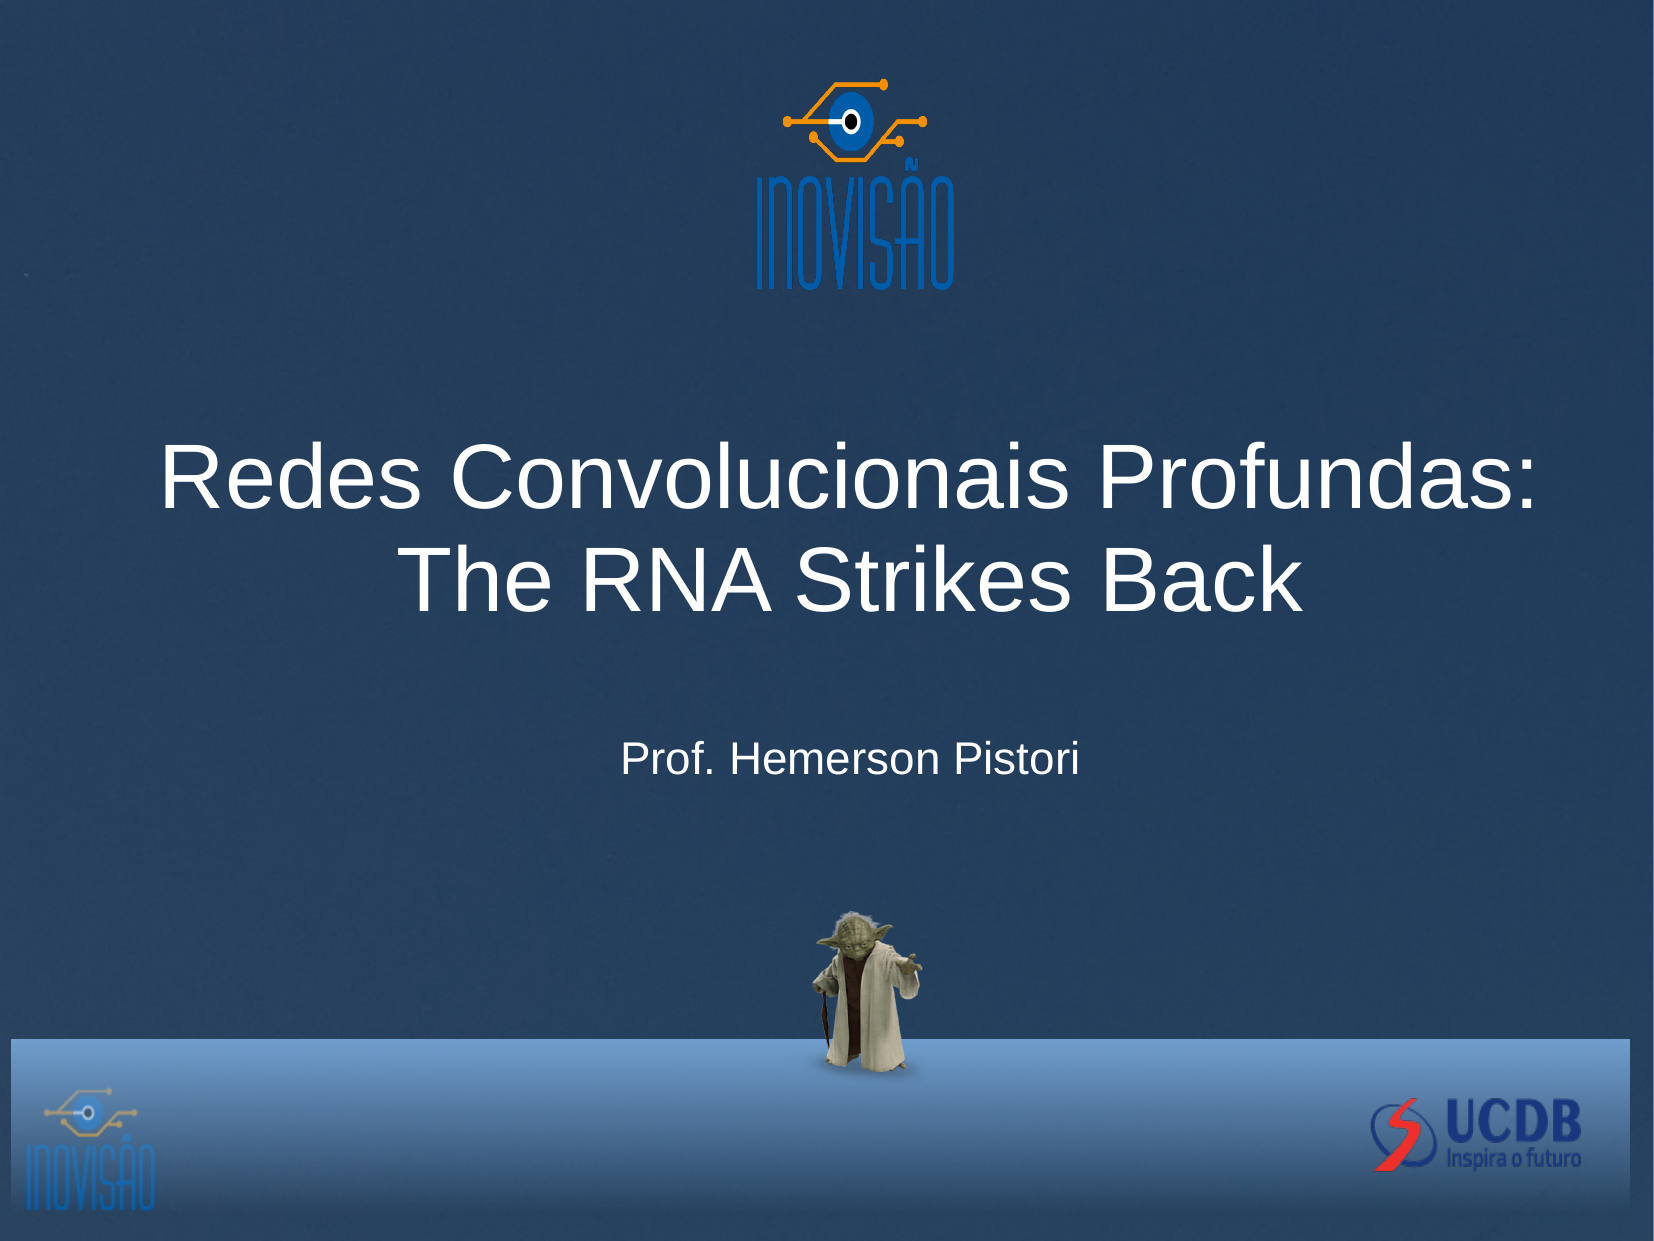

# Redes Convolucionais Profundas: The RNA Strikes Back Prof. Hemerson Pistori